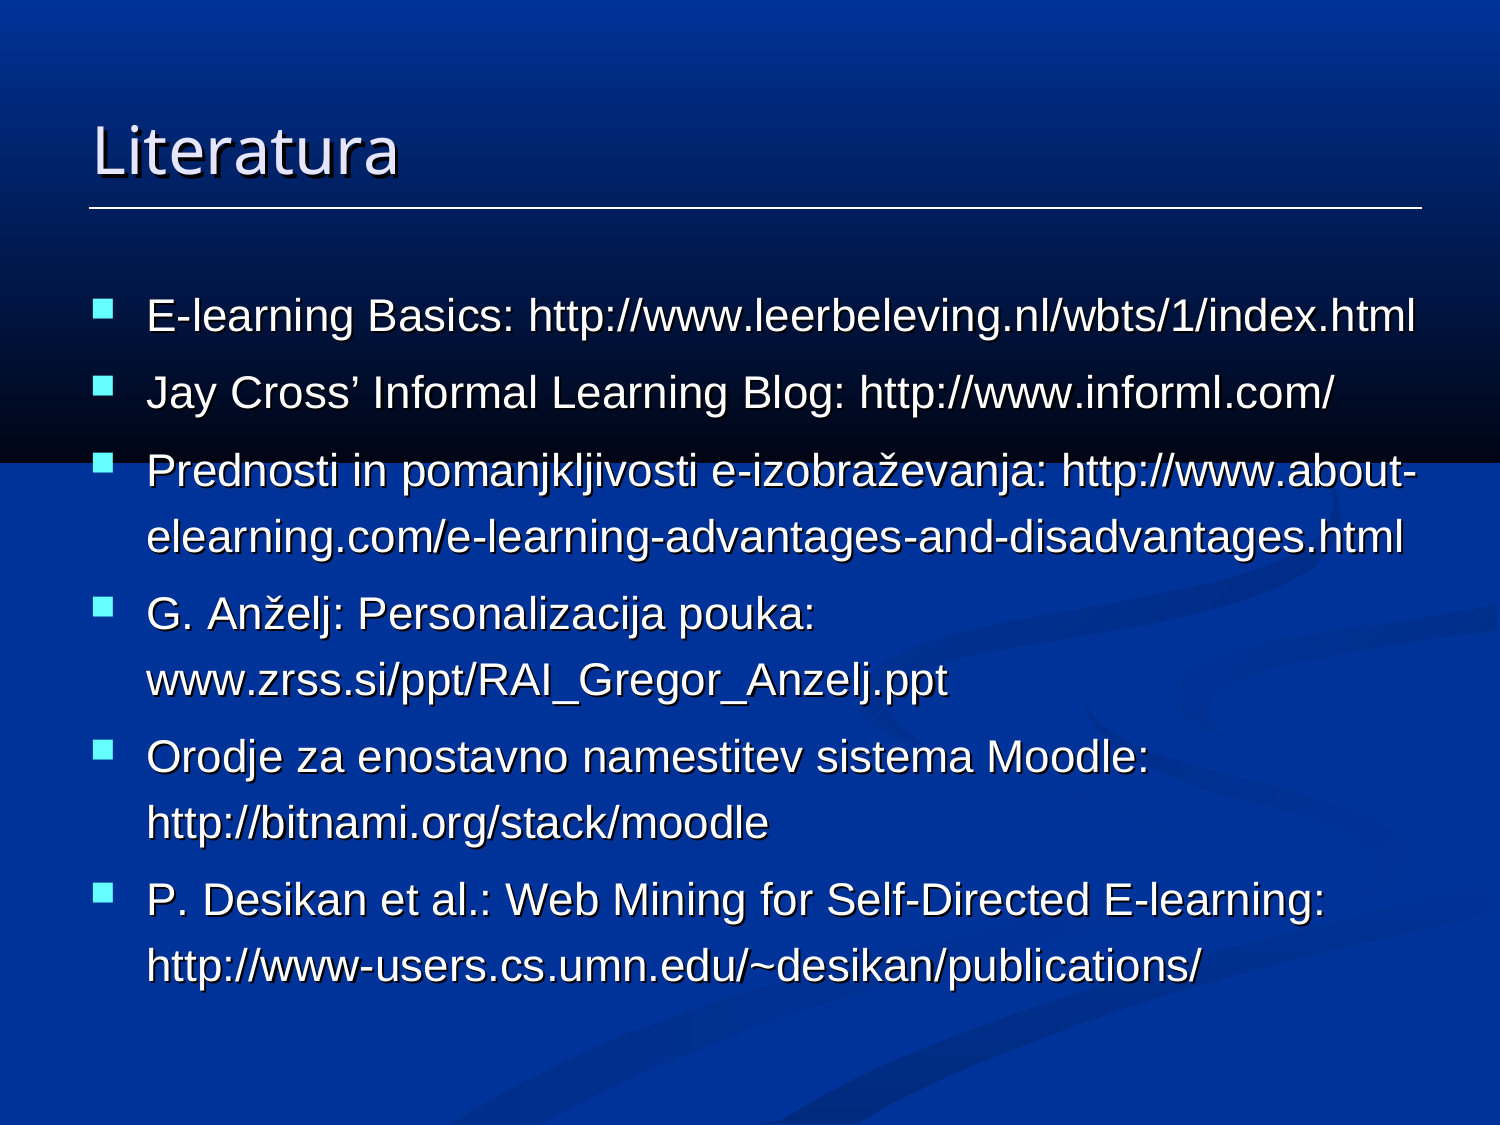

Literatura
# E-learning Basics: http://www.leerbeleving.nl/wbts/1/index.html
Jay Cross’ Informal Learning Blog: http://www.informl.com/
Prednosti in pomanjkljivosti e-izobraževanja: http://www.about-elearning.com/e-learning-advantages-and-disadvantages.html
G. Anželj: Personalizacija pouka: www.zrss.si/ppt/RAI_Gregor_Anzelj.ppt
Orodje za enostavno namestitev sistema Moodle: http://bitnami.org/stack/moodle
P. Desikan et al.: Web Mining for Self-Directed E-learning: http://www-users.cs.umn.edu/~desikan/publications/